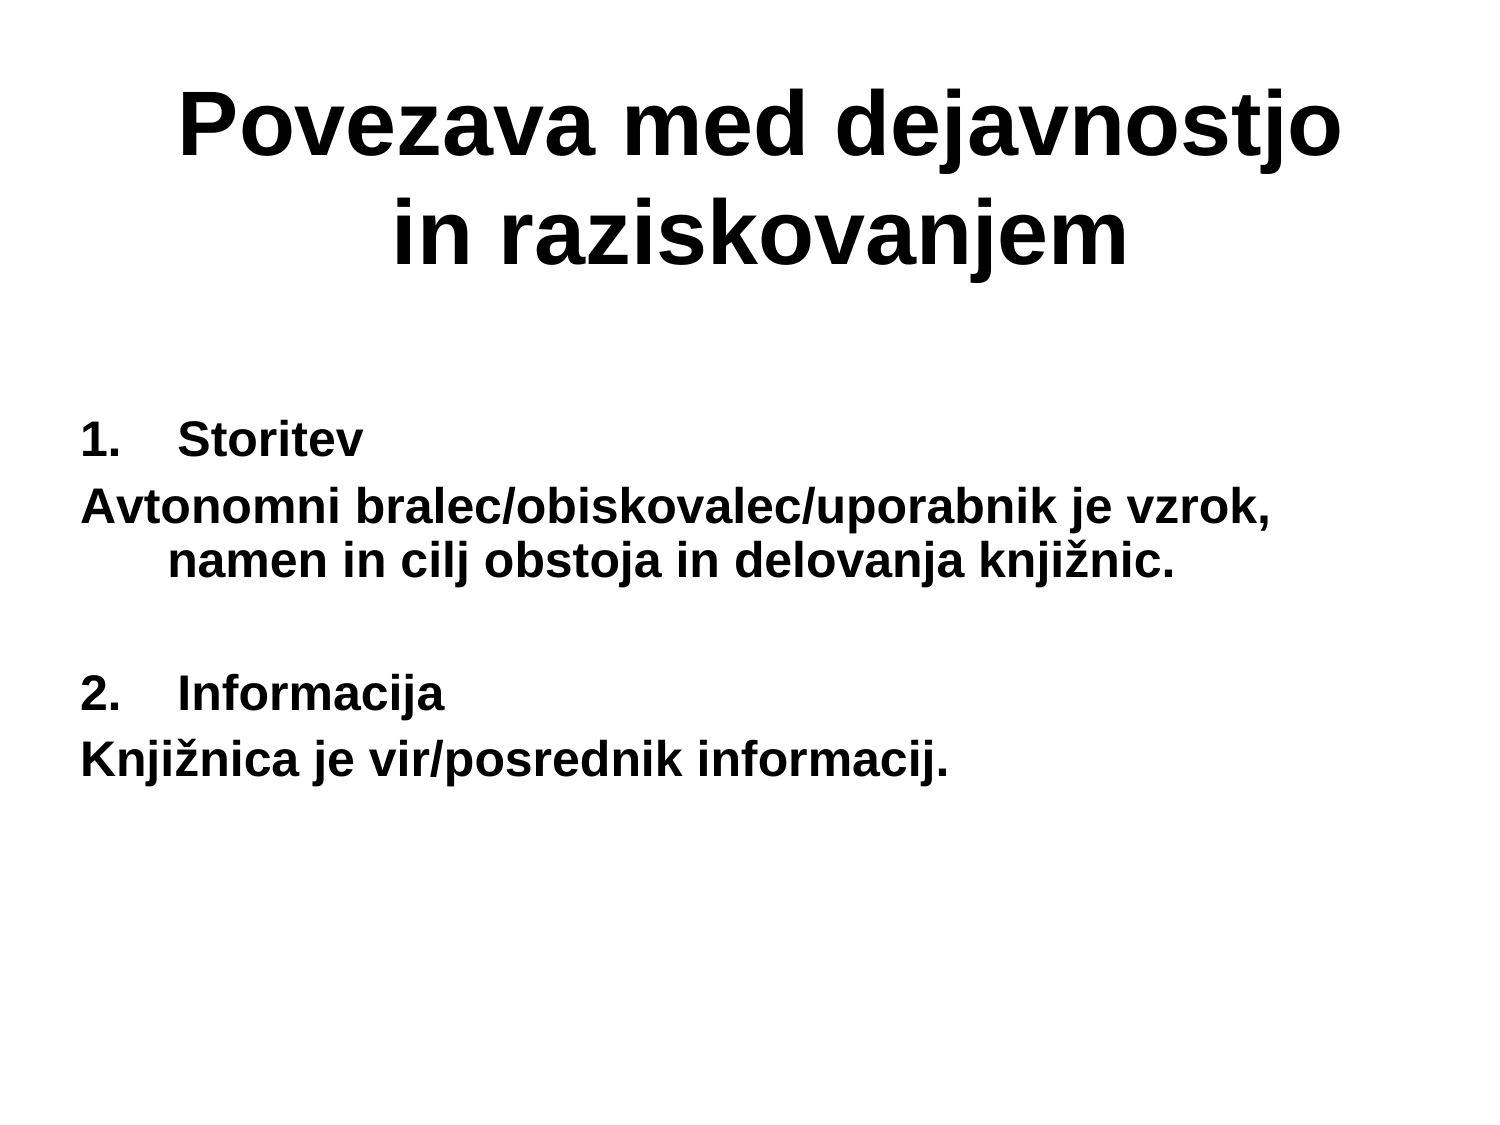

# Povezava med dejavnostjo in raziskovanjem
1. Storitev
Avtonomni bralec/obiskovalec/uporabnik je vzrok, namen in cilj obstoja in delovanja knjižnic.
2. Informacija
Knjižnica je vir/posrednik informacij.
BINK, FF, Univerza v Ljubljani
17